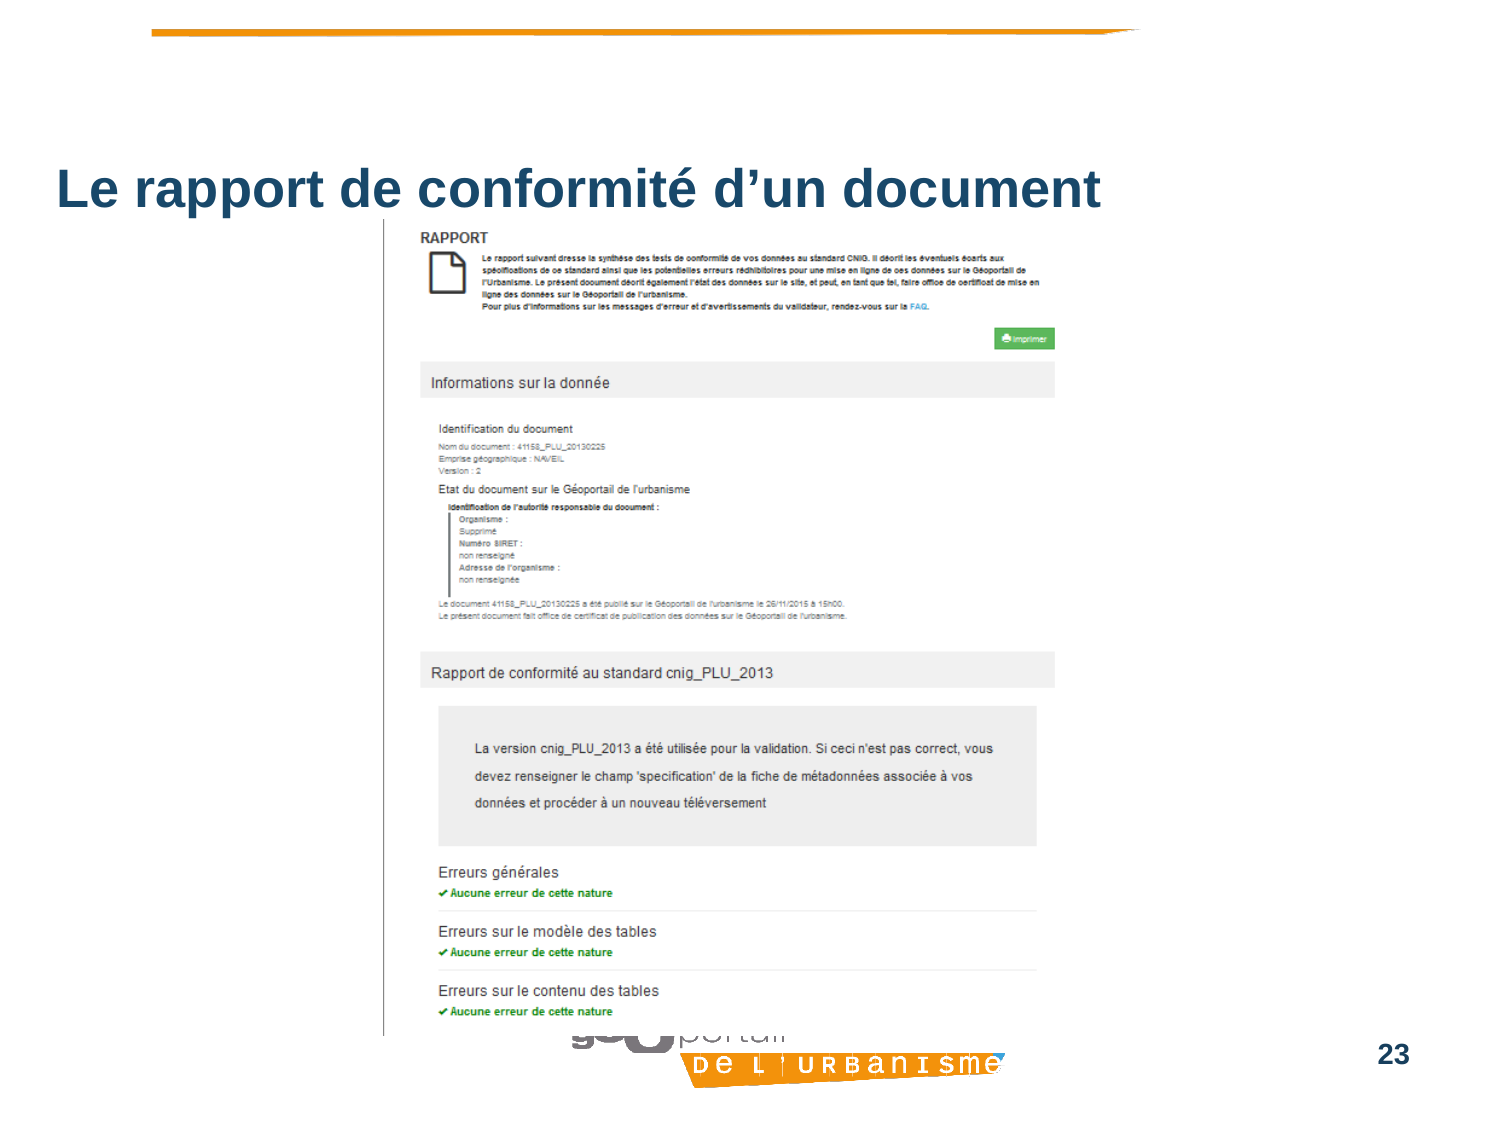

# Le rapport de conformité d’un document